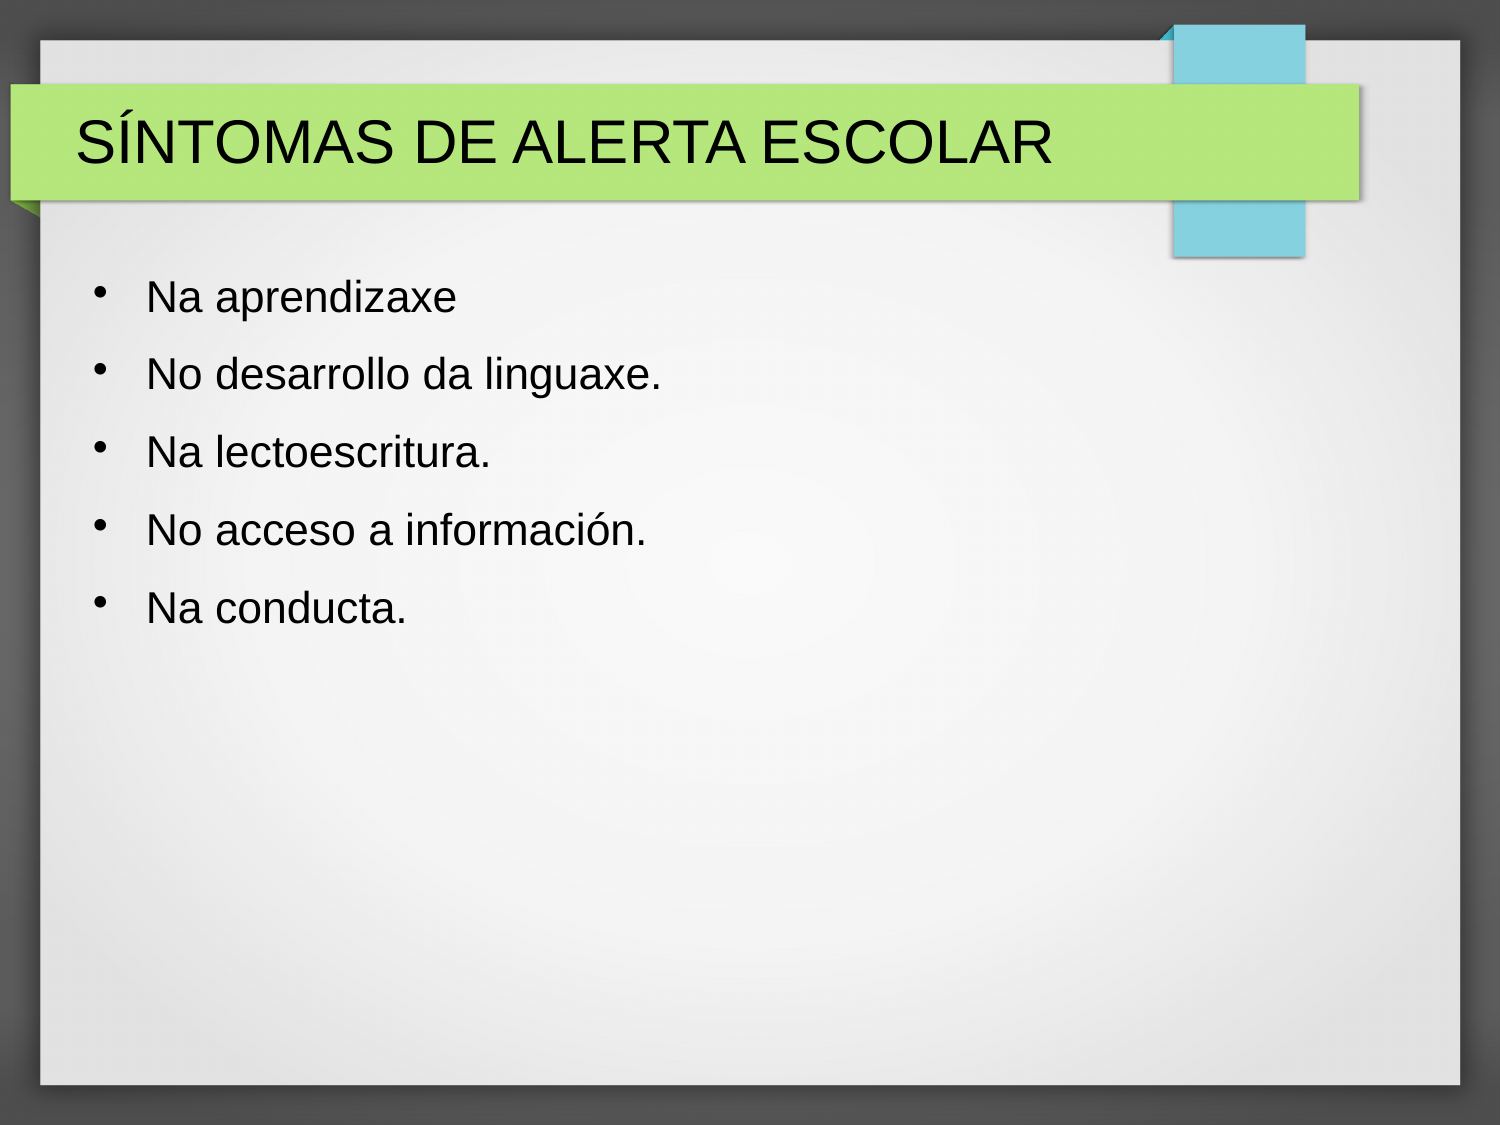

SÍNTOMAS DE ALERTA ESCOLAR
Na aprendizaxe
No desarrollo da linguaxe.
Na lectoescritura.
No acceso a información.
Na conducta.